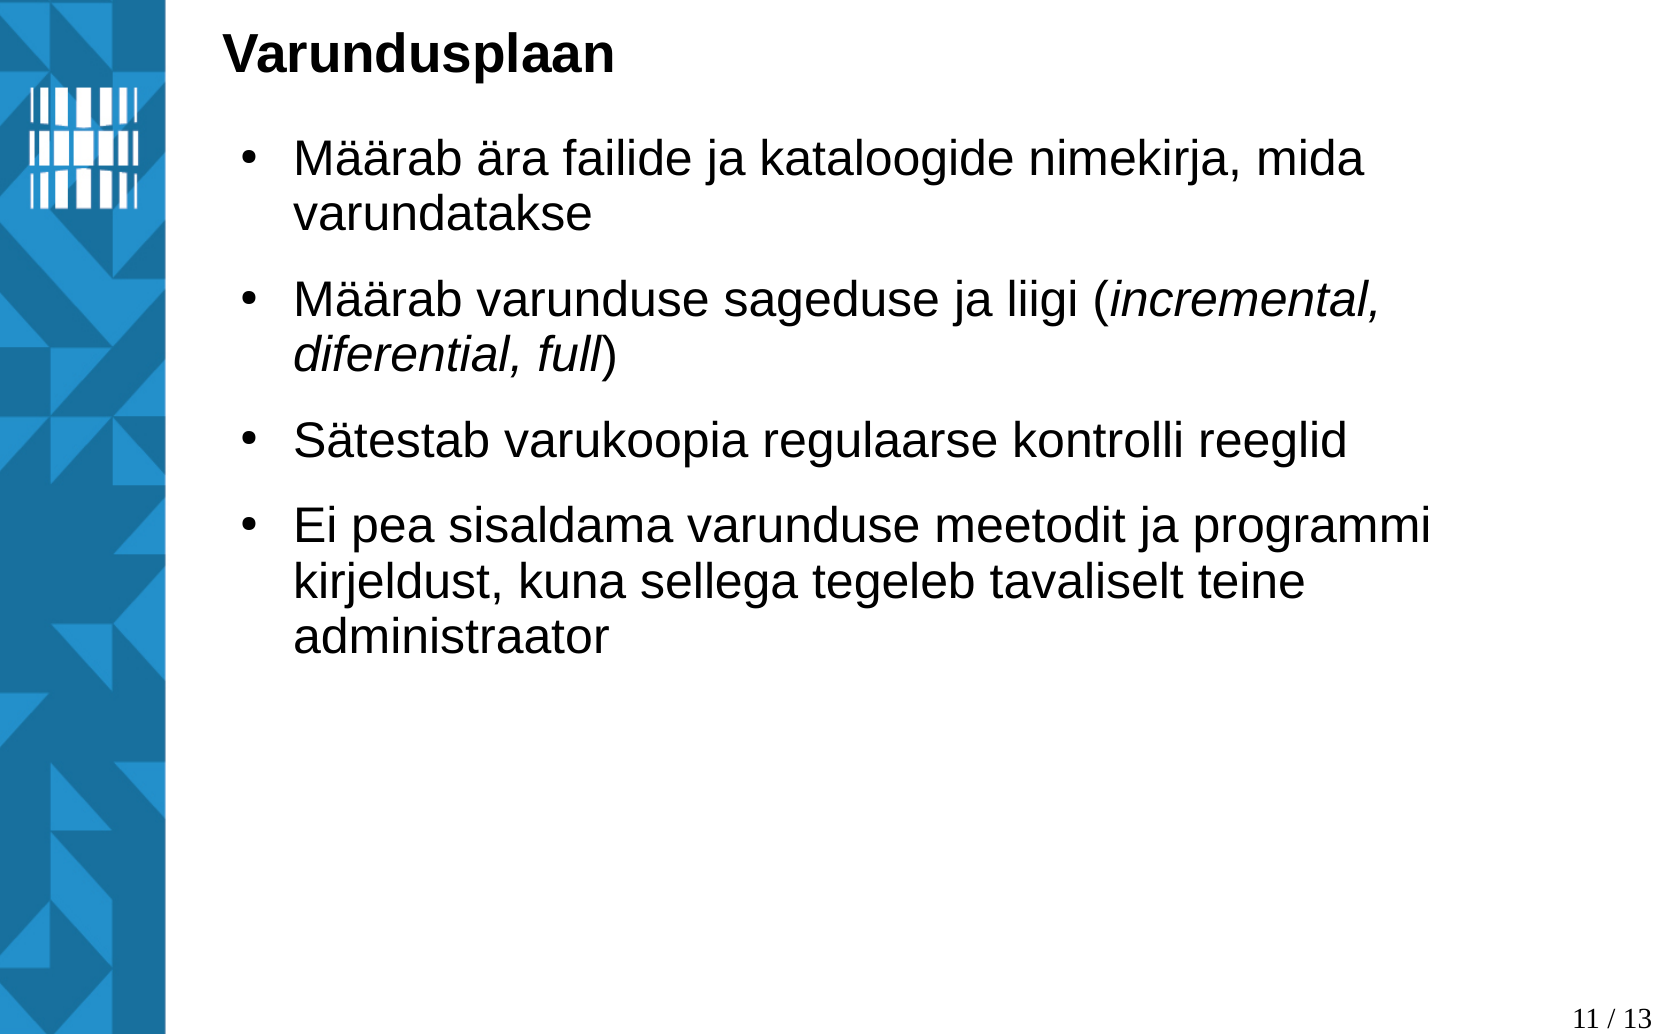

# Varundusplaan
Määrab ära failide ja kataloogide nimekirja, mida varundatakse
Määrab varunduse sageduse ja liigi (incremental, diferential, full)
Sätestab varukoopia regulaarse kontrolli reeglid
Ei pea sisaldama varunduse meetodit ja programmi kirjeldust, kuna sellega tegeleb tavaliselt teine administraator
11